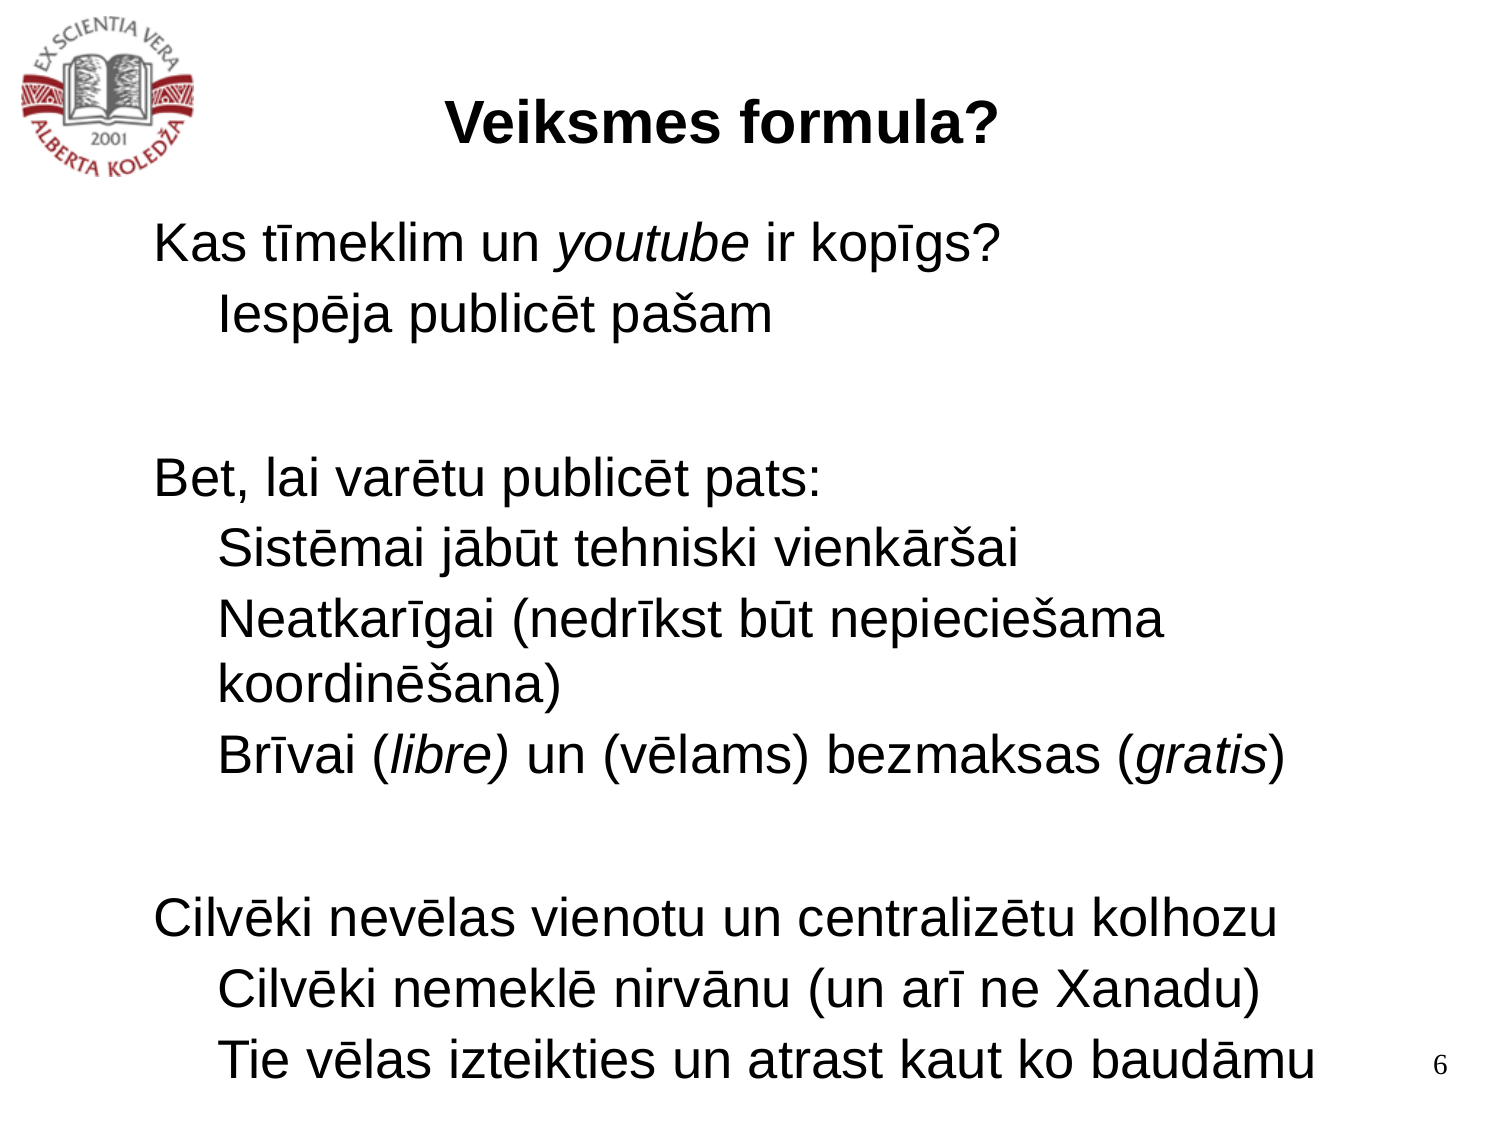

# Veiksmes formula?
Kas tīmeklim un youtube ir kopīgs?
Iespēja publicēt pašam
Bet, lai varētu publicēt pats:
Sistēmai jābūt tehniski vienkāršai
Neatkarīgai (nedrīkst būt nepieciešama koordinēšana)
Brīvai (libre) un (vēlams) bezmaksas (gratis)
Cilvēki nevēlas vienotu un centralizētu kolhozu
Cilvēki nemeklē nirvānu (un arī ne Xanadu)
Tie vēlas izteikties un atrast kaut ko baudāmu
6